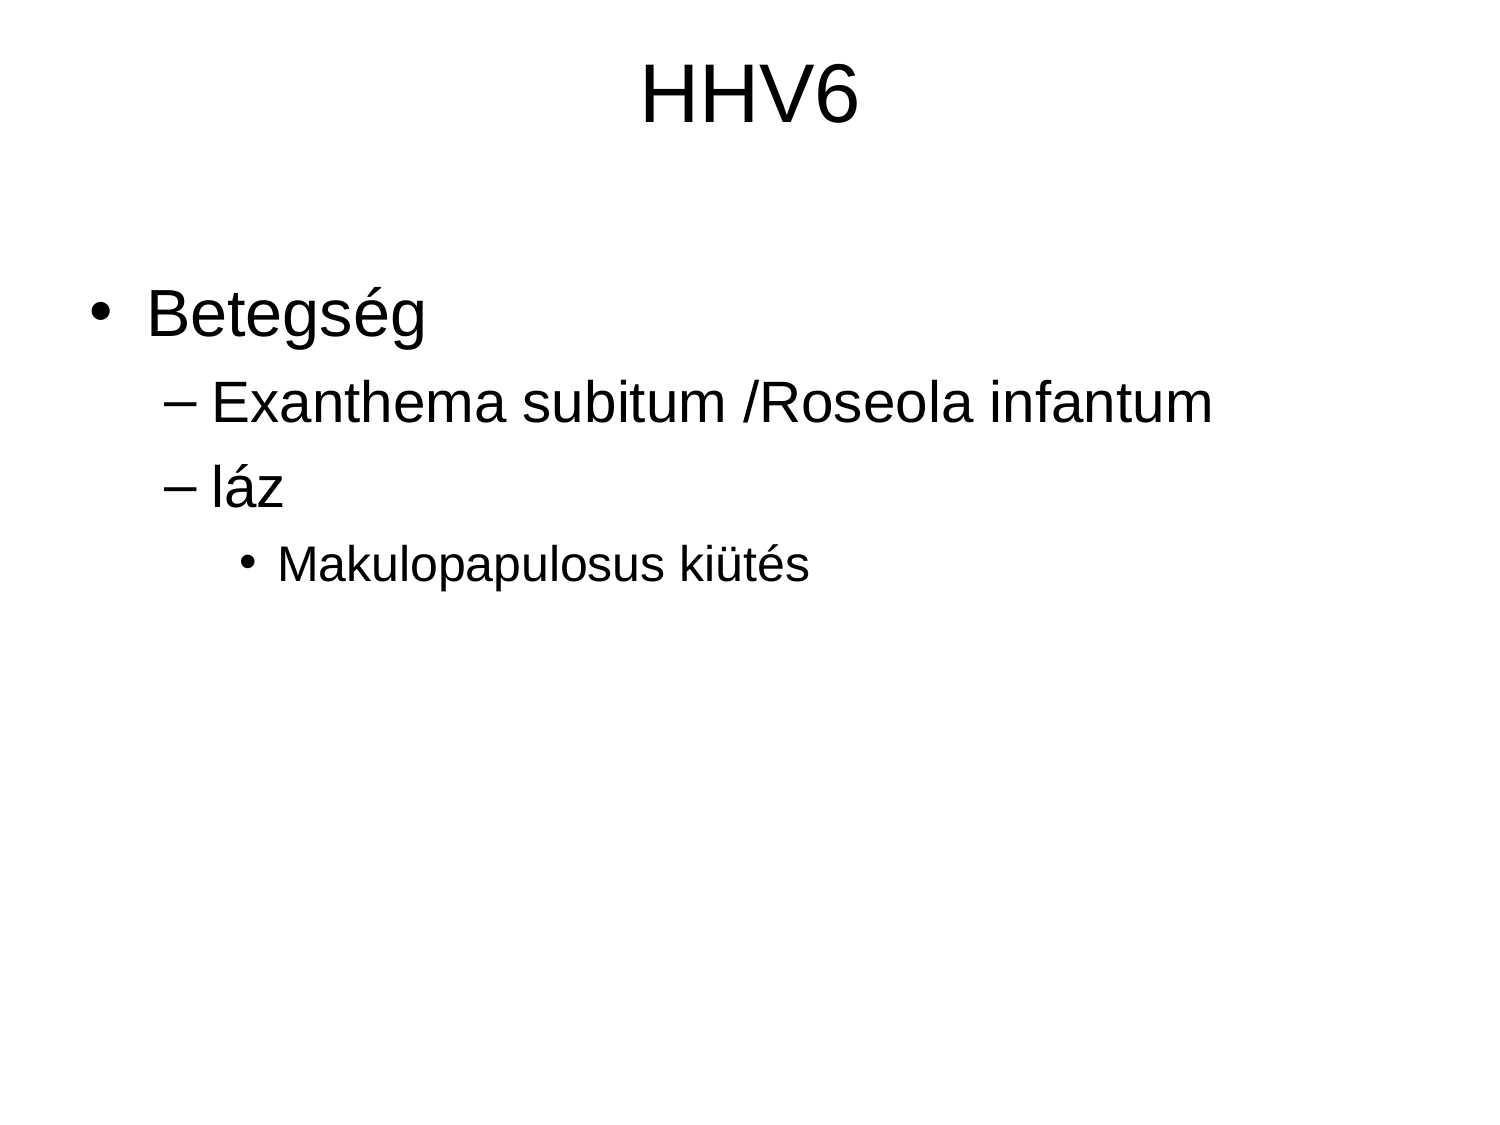

# HHV6
Betegség
Exanthema subitum /Roseola infantum
láz
Makulopapulosus kiütés